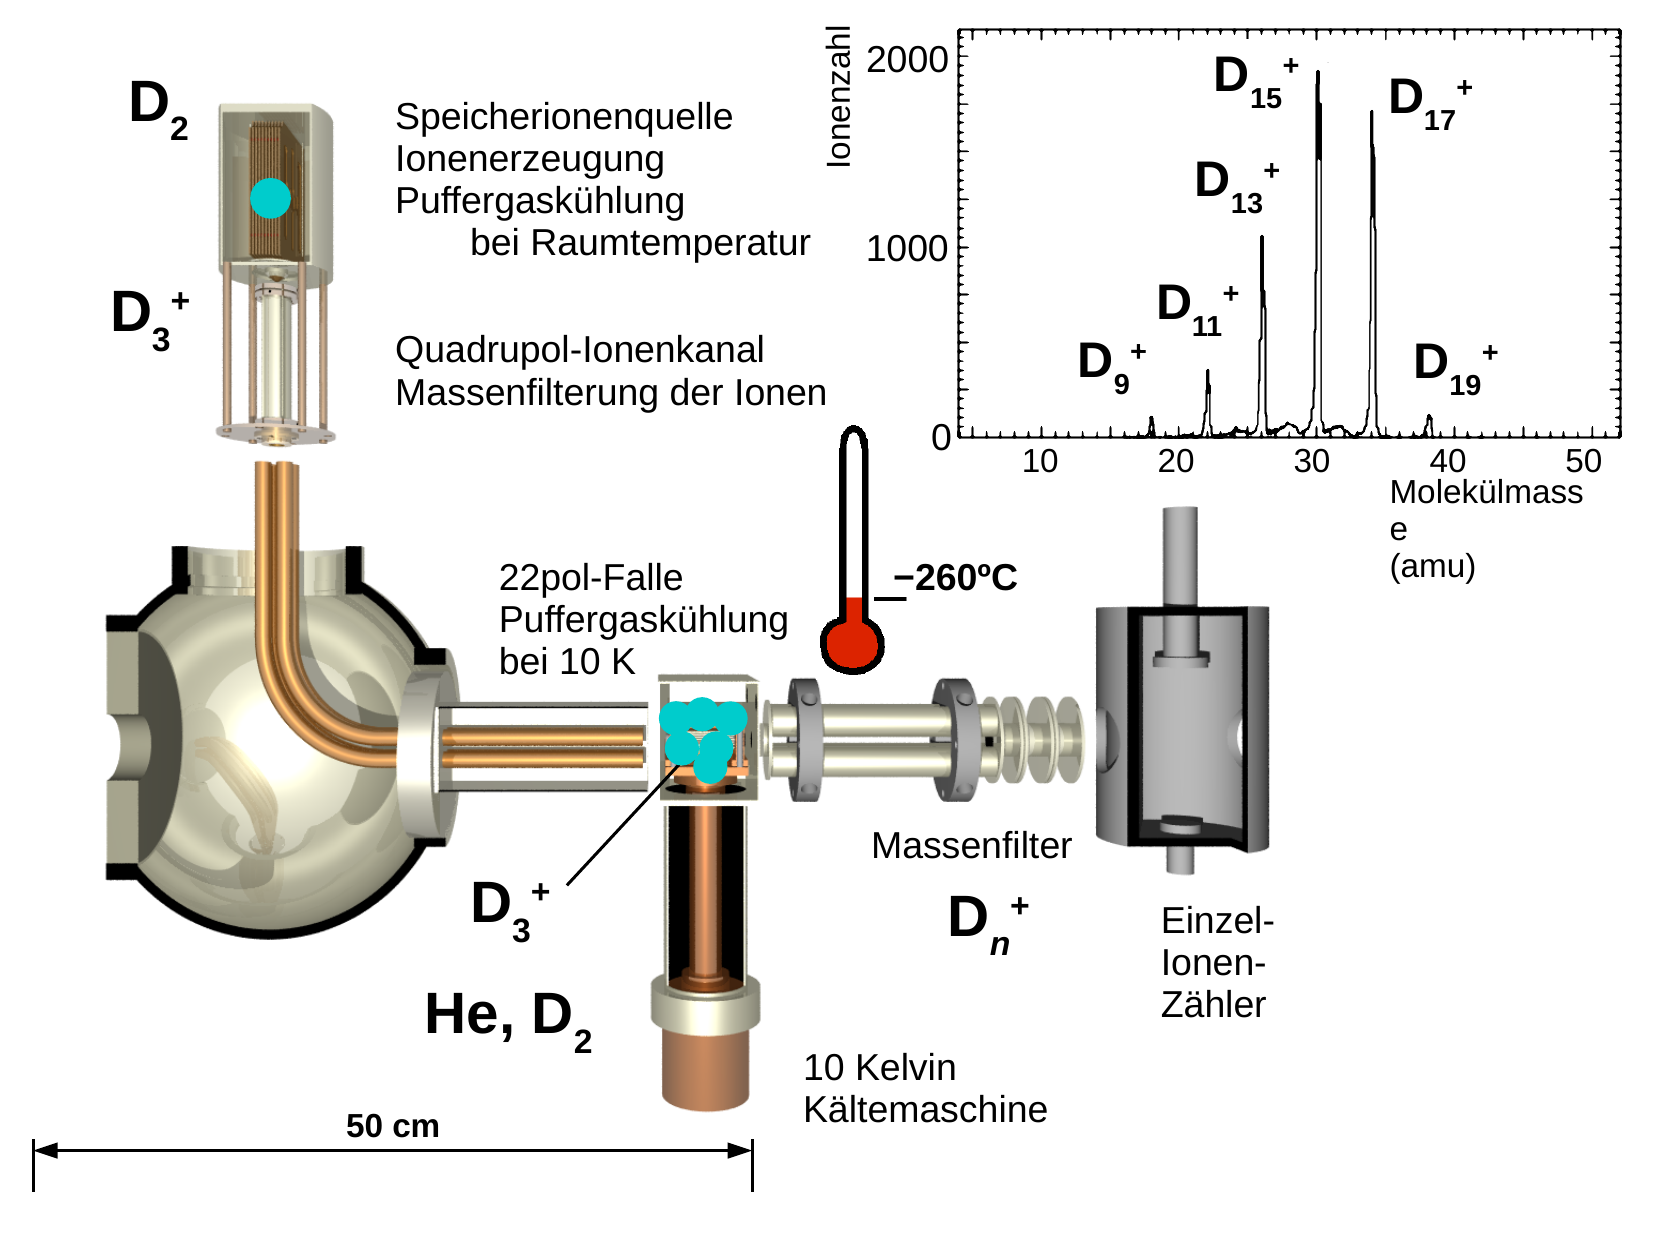

2000
D15+
D15+
D17+
D17+
D13+
D13+
1000
D11+
D11+
D9+
D9+
D19+
D19+
0
10
20
30
40
50
Ionenzahl
Molekülmasse
(amu)
D2
Speicherionenquelle
Ionenerzeugung
Puffergaskühlung
	bei Raumtemperatur
D3+
Quadrupol-Ionenkanal
Massenfilterung der Ionen
22pol-Falle
Puffergaskühlung
bei 10 K
Massenfilter
D3+
Dn+
Einzel-Ionen-Zähler
He, D2
10 Kelvin
Kältemaschine
−260ºC